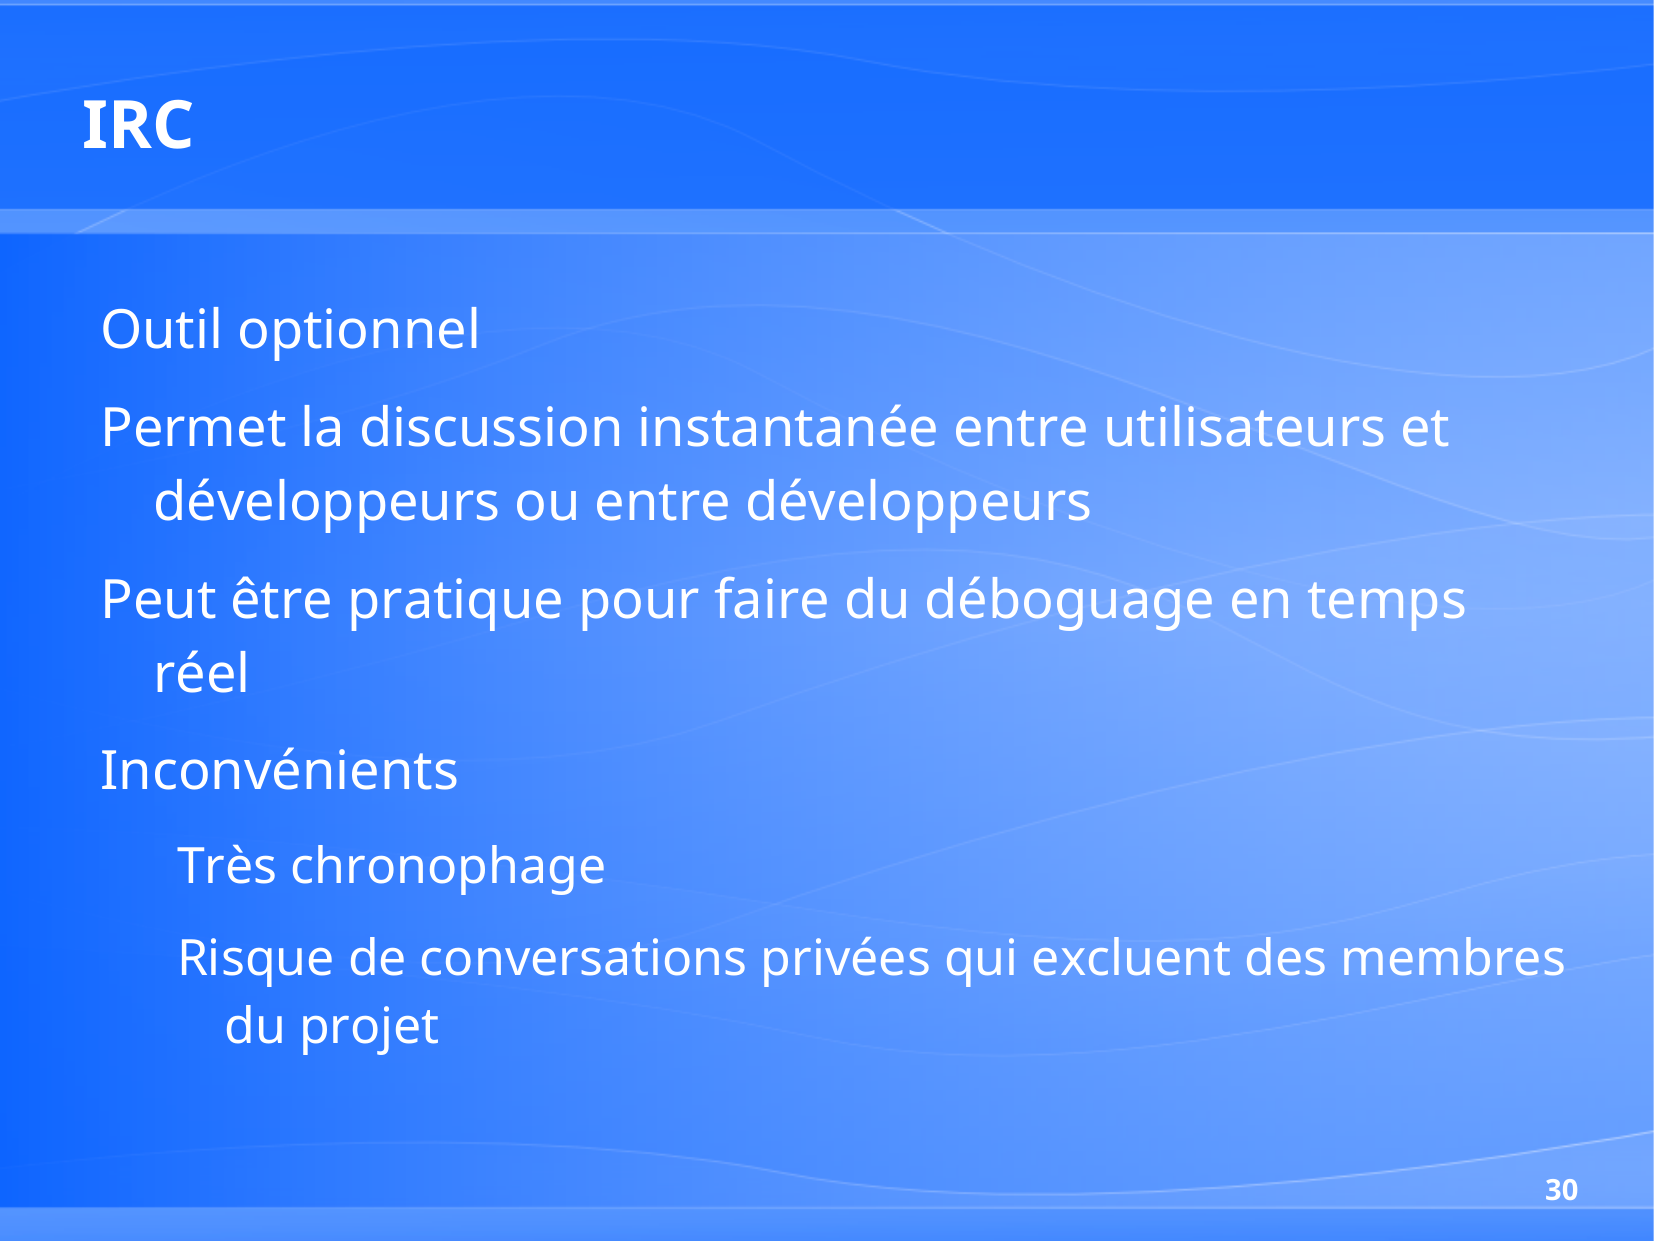

# IRC
Outil optionnel
Permet la discussion instantanée entre utilisateurs et développeurs ou entre développeurs
Peut être pratique pour faire du déboguage en temps réel
Inconvénients
Très chronophage
Risque de conversations privées qui excluent des membres du projet
30